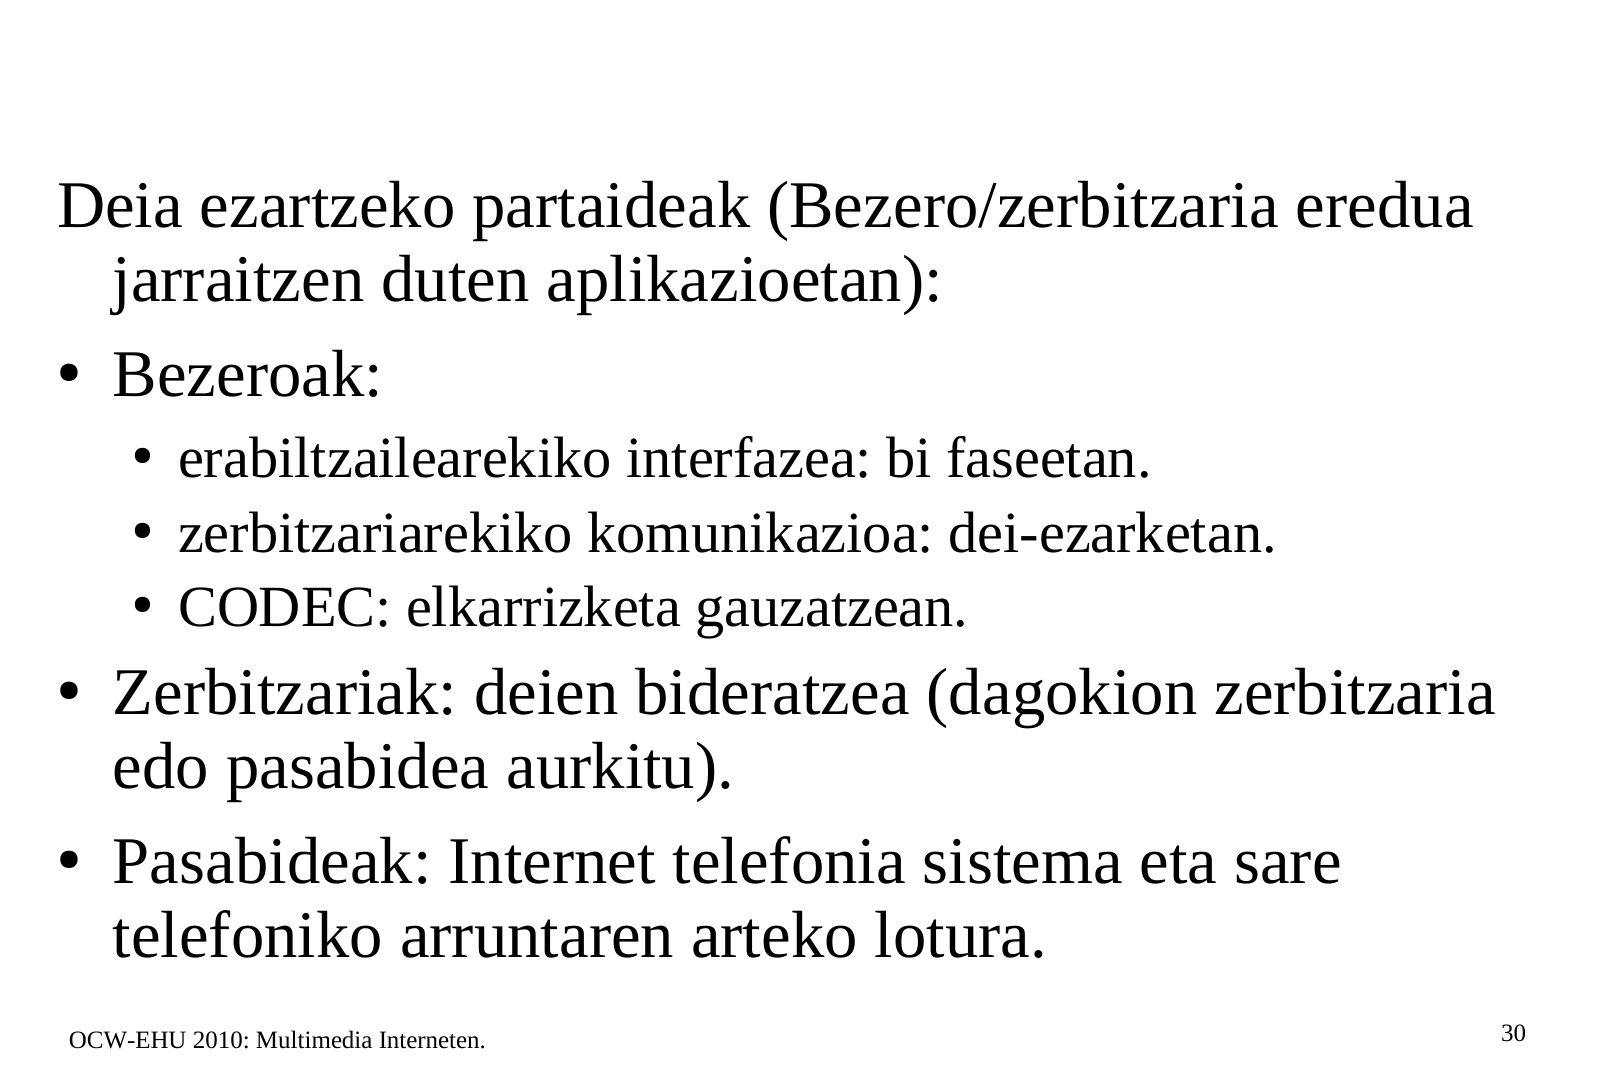

# Deia ezartzeko partaideak (Bezero/zerbitzaria eredua jarraitzen duten aplikazioetan):
Bezeroak:
erabiltzailearekiko interfazea: bi faseetan.
zerbitzariarekiko komunikazioa: dei-ezarketan.
CODEC: elkarrizketa gauzatzean.
Zerbitzariak: deien bideratzea (dagokion zerbitzaria edo pasabidea aurkitu).
Pasabideak: Internet telefonia sistema eta sare telefoniko arruntaren arteko lotura.
30